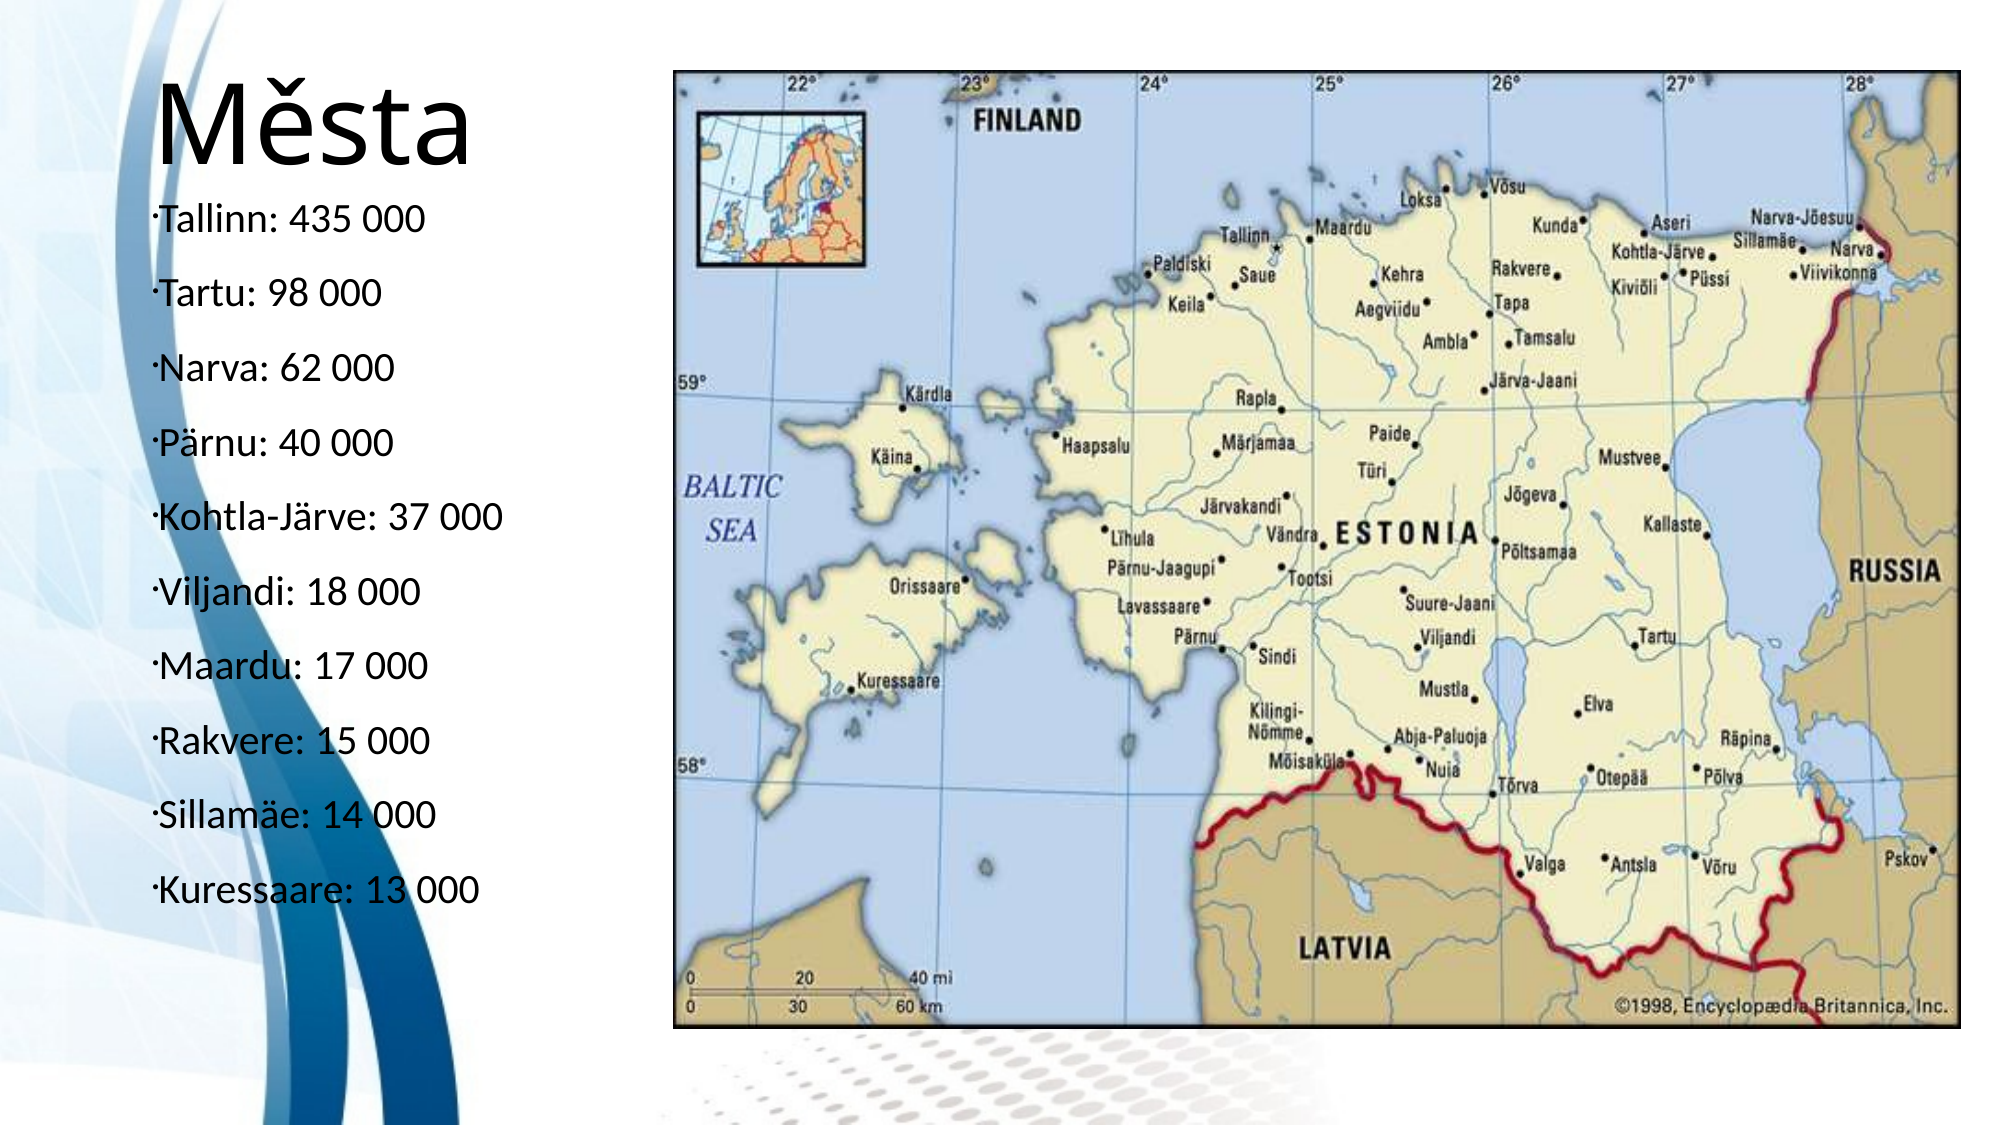

# Města
Tallinn: 435 000
Tartu: 98 000
Narva: 62 000
Pärnu: 40 000
Kohtla-Järve: 37 000
Viljandi: 18 000
Maardu: 17 000
Rakvere: 15 000
Sillamäe: 14 000
Kuressaare: 13 000